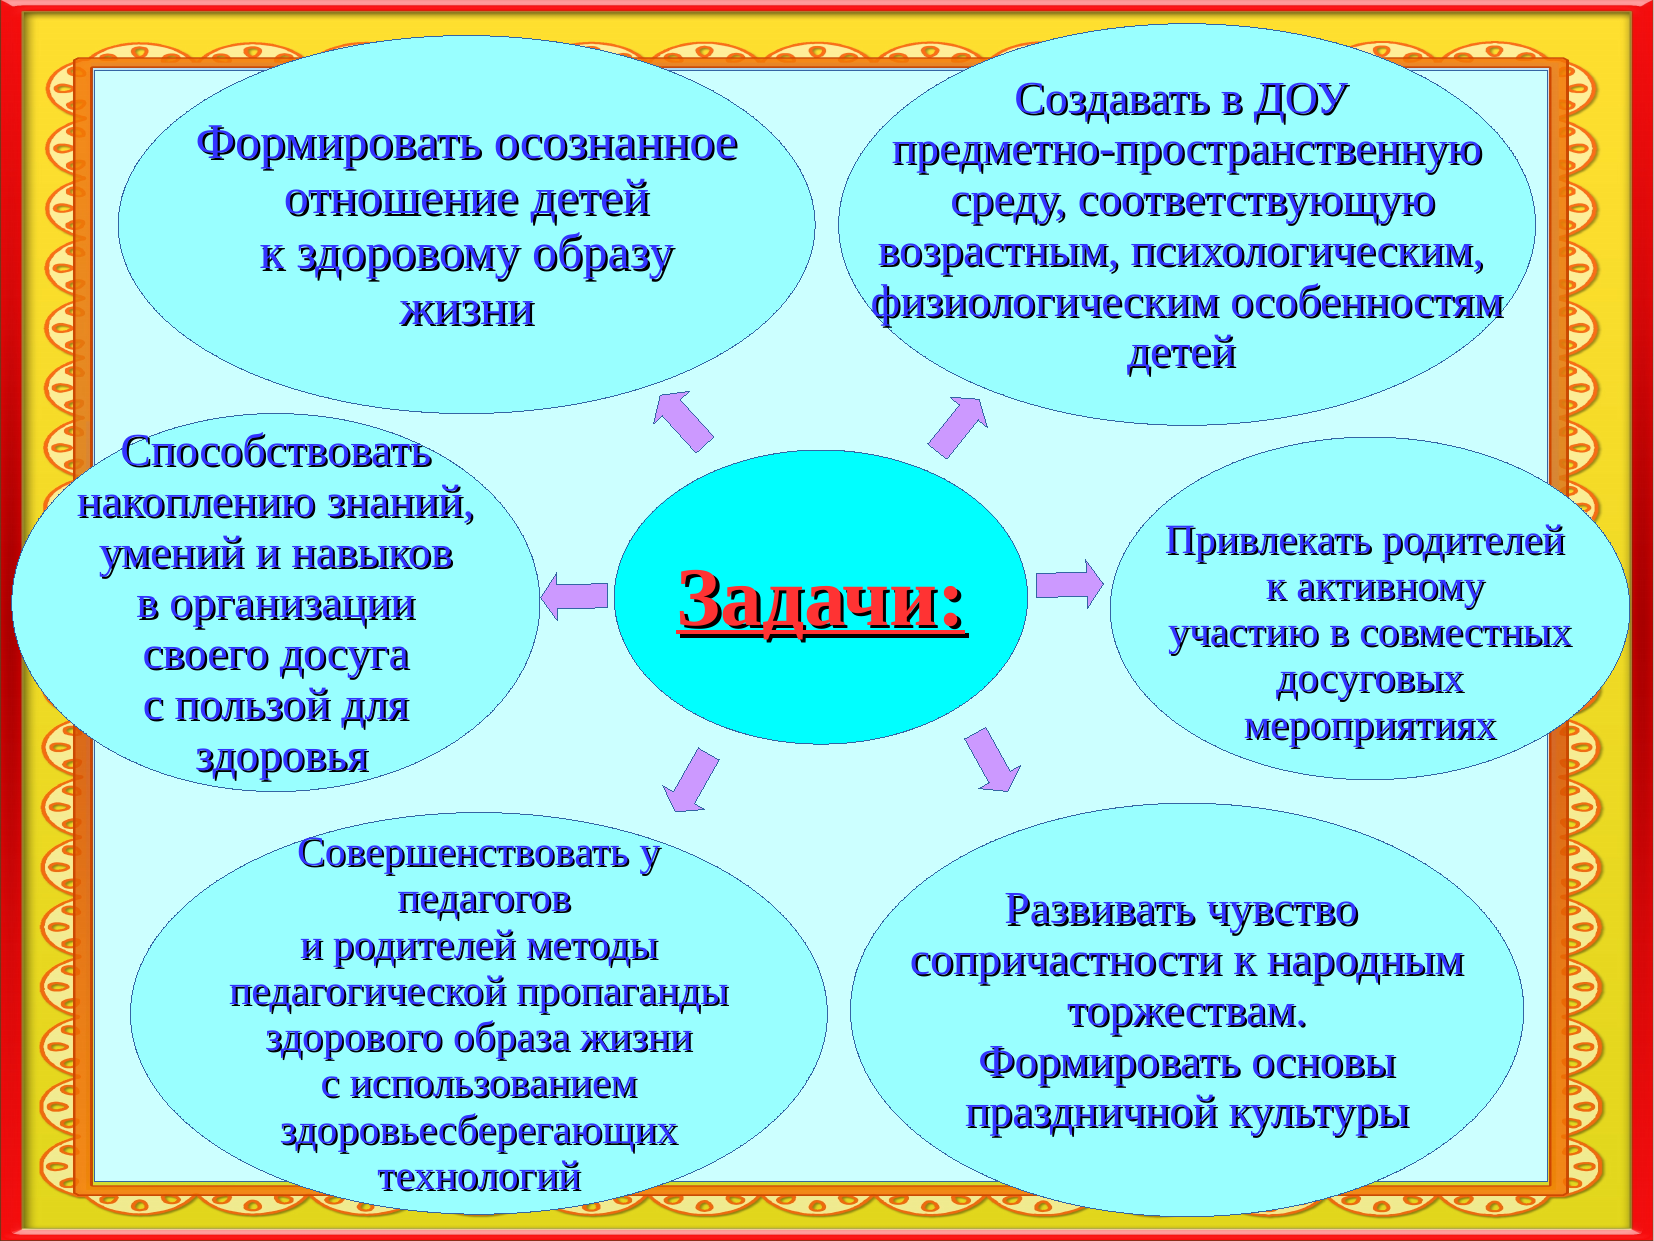

Создавать в ДОУ
предметно-пространственную
 среду, соответствующую
возрастным, психологическим,
физиологическим особенностям
детей
Формировать осознанное
отношение детей
к здоровому образу
жизни
#
Способствовать
накоплению знаний,
умений и навыков
в организации
своего досуга
с пользой для
 здоровья
Привлекать родителей
 к активному
участию в совместных
досуговых
мероприятиях
Задачи:
Задачи:
Развивать чувство
сопричастности к народным
торжествам.
Формировать основы
праздничной культуры
Совершенствовать у
 педагогов
и родителей методы
педагогической пропаганды
здорового образа жизни
с использованием
здоровьесберегающих
технологий